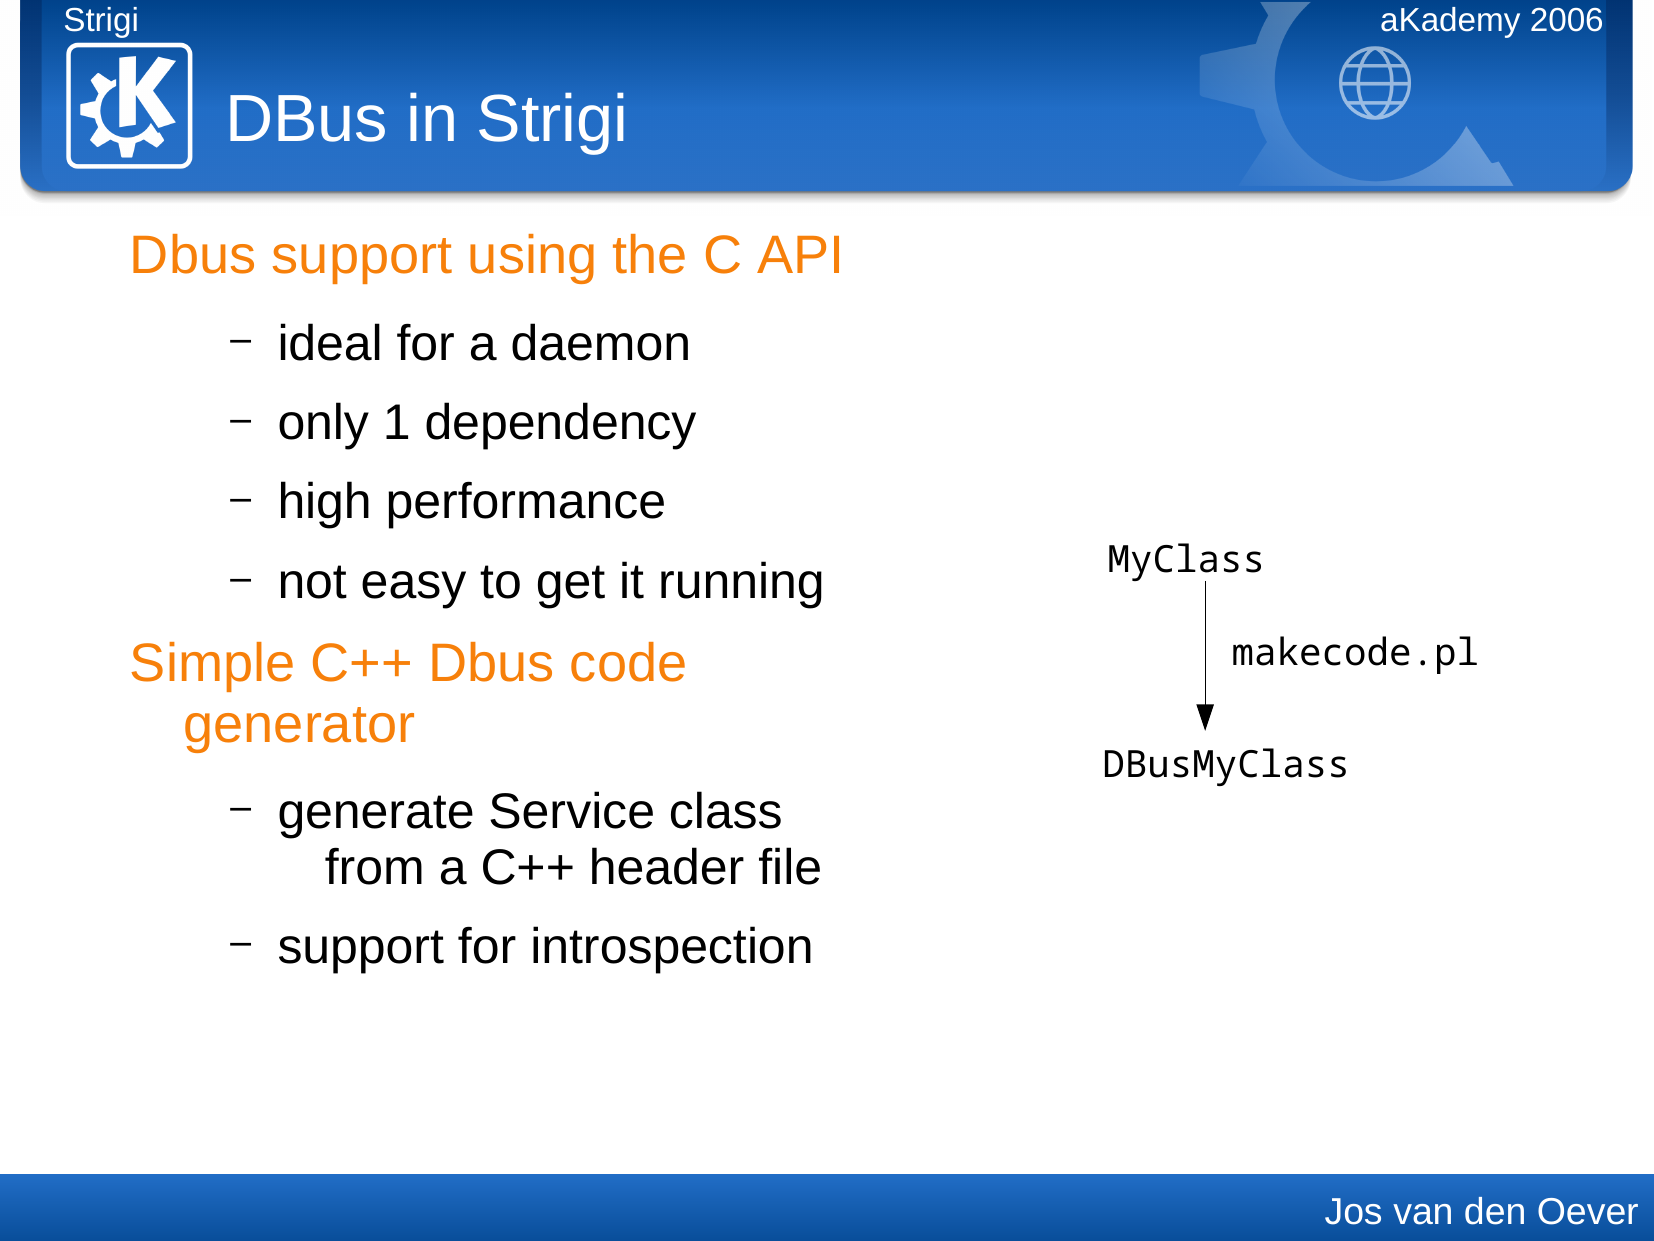

# DBus in Strigi
Dbus support using the C API
ideal for a daemon
only 1 dependency
high performance
not easy to get it running
Simple C++ Dbus code generator
generate Service class from a C++ header file
support for introspection
MyClass
makecode.pl
DBusMyClass